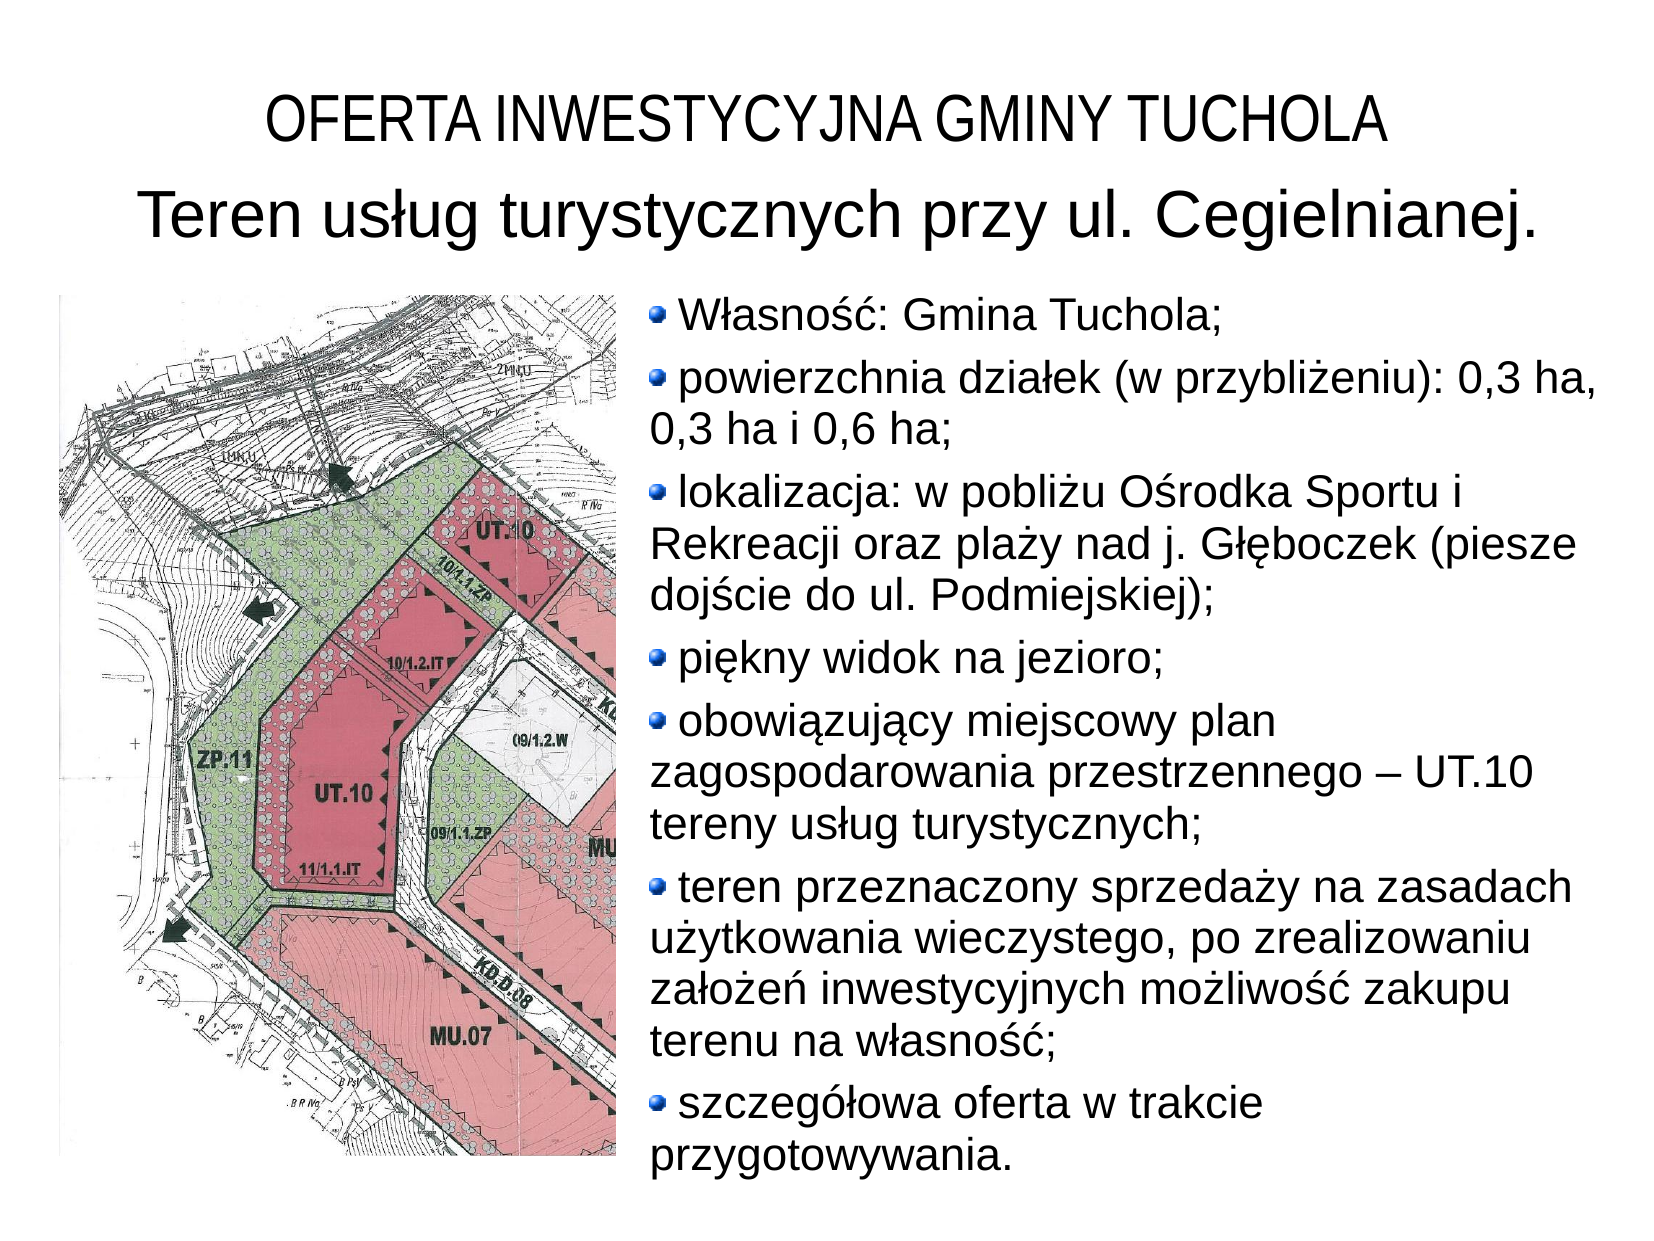

# OFERTA INWESTYCYJNA GMINY TUCHOLA
Teren usług turystycznych przy ul. Cegielnianej.
 Własność: Gmina Tuchola;
 powierzchnia działek (w przybliżeniu): 0,3 ha, 0,3 ha i 0,6 ha;
 lokalizacja: w pobliżu Ośrodka Sportu i Rekreacji oraz plaży nad j. Głęboczek (piesze dojście do ul. Podmiejskiej);
 piękny widok na jezioro;
 obowiązujący miejscowy plan zagospodarowania przestrzennego – UT.10 tereny usług turystycznych;
 teren przeznaczony sprzedaży na zasadach użytkowania wieczystego, po zrealizowaniu założeń inwestycyjnych możliwość zakupu terenu na własność;
 szczegółowa oferta w trakcie przygotowywania.